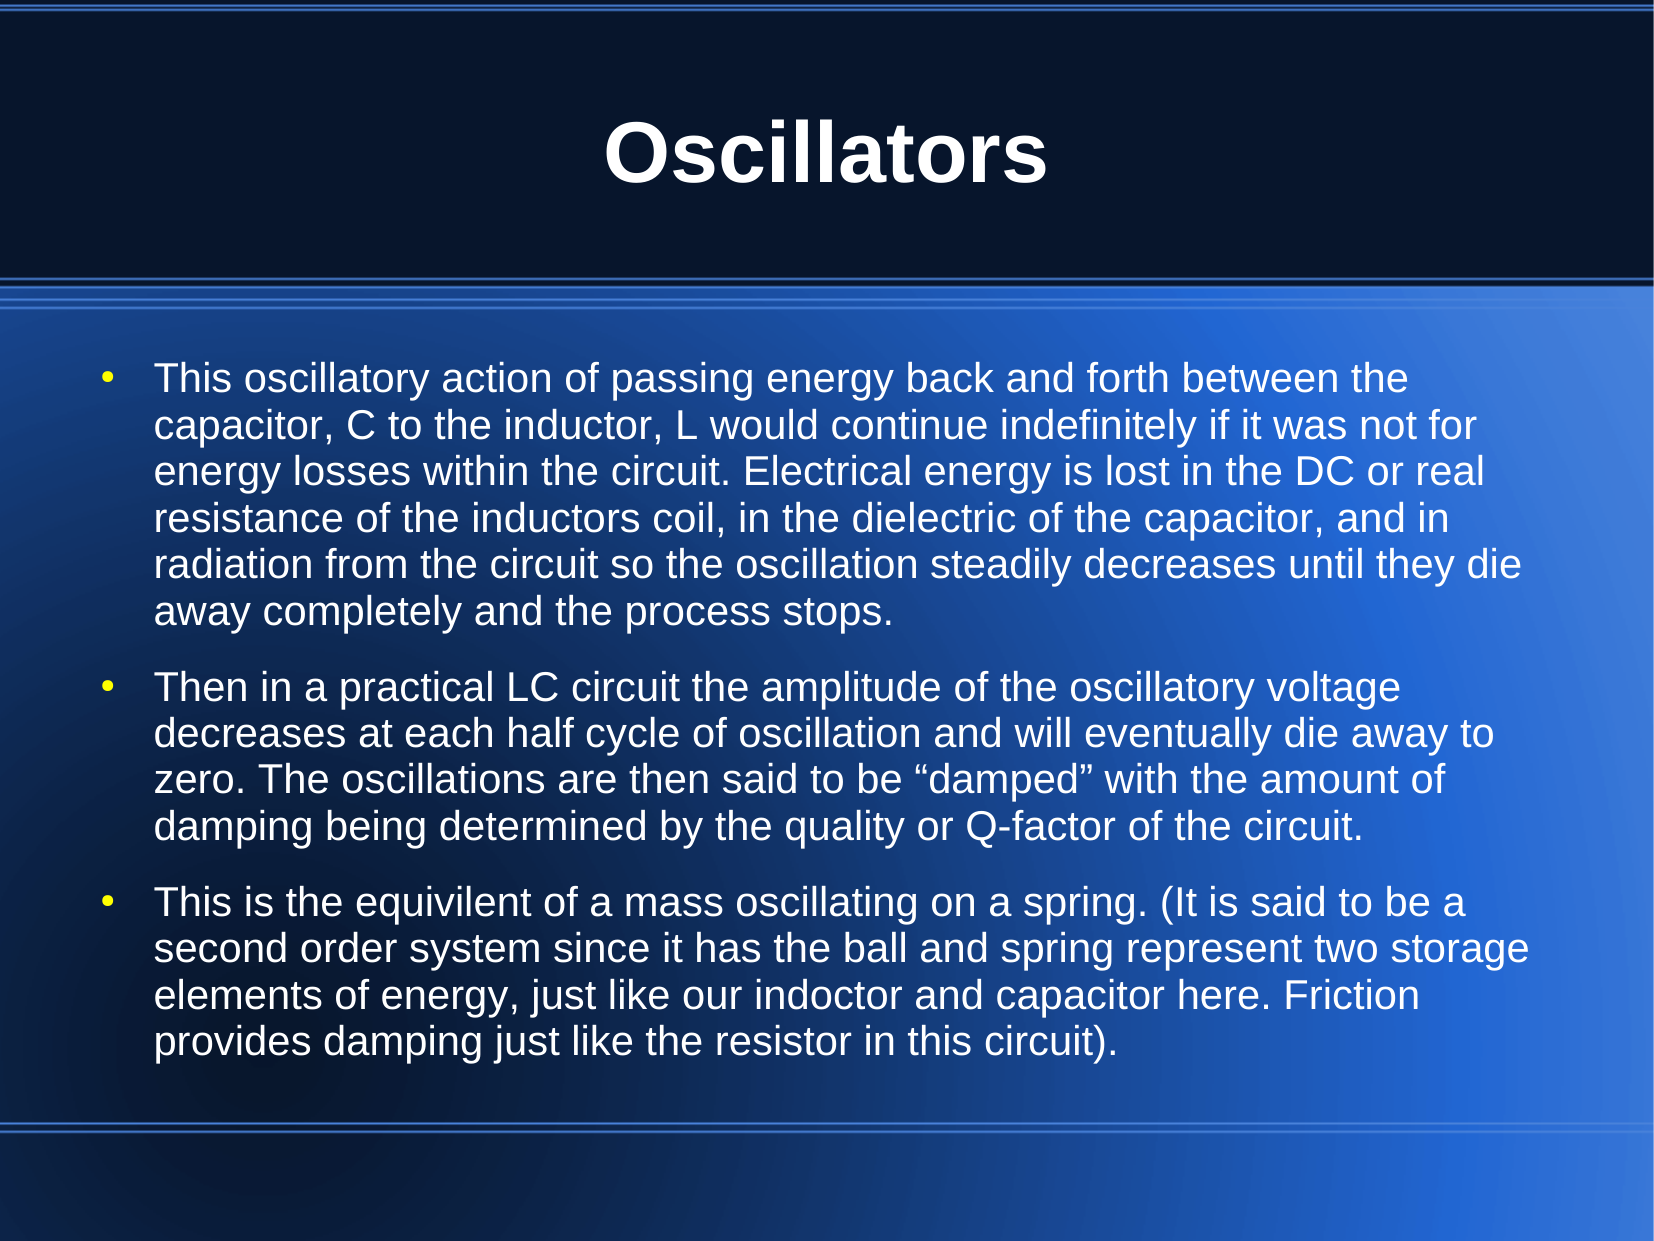

# Oscillators
This oscillatory action of passing energy back and forth between the capacitor, C to the inductor, L would continue indefinitely if it was not for energy losses within the circuit. Electrical energy is lost in the DC or real resistance of the inductors coil, in the dielectric of the capacitor, and in radiation from the circuit so the oscillation steadily decreases until they die away completely and the process stops.
Then in a practical LC circuit the amplitude of the oscillatory voltage decreases at each half cycle of oscillation and will eventually die away to zero. The oscillations are then said to be “damped” with the amount of damping being determined by the quality or Q-factor of the circuit.
This is the equivilent of a mass oscillating on a spring. (It is said to be a second order system since it has the ball and spring represent two storage elements of energy, just like our indoctor and capacitor here. Friction provides damping just like the resistor in this circuit).